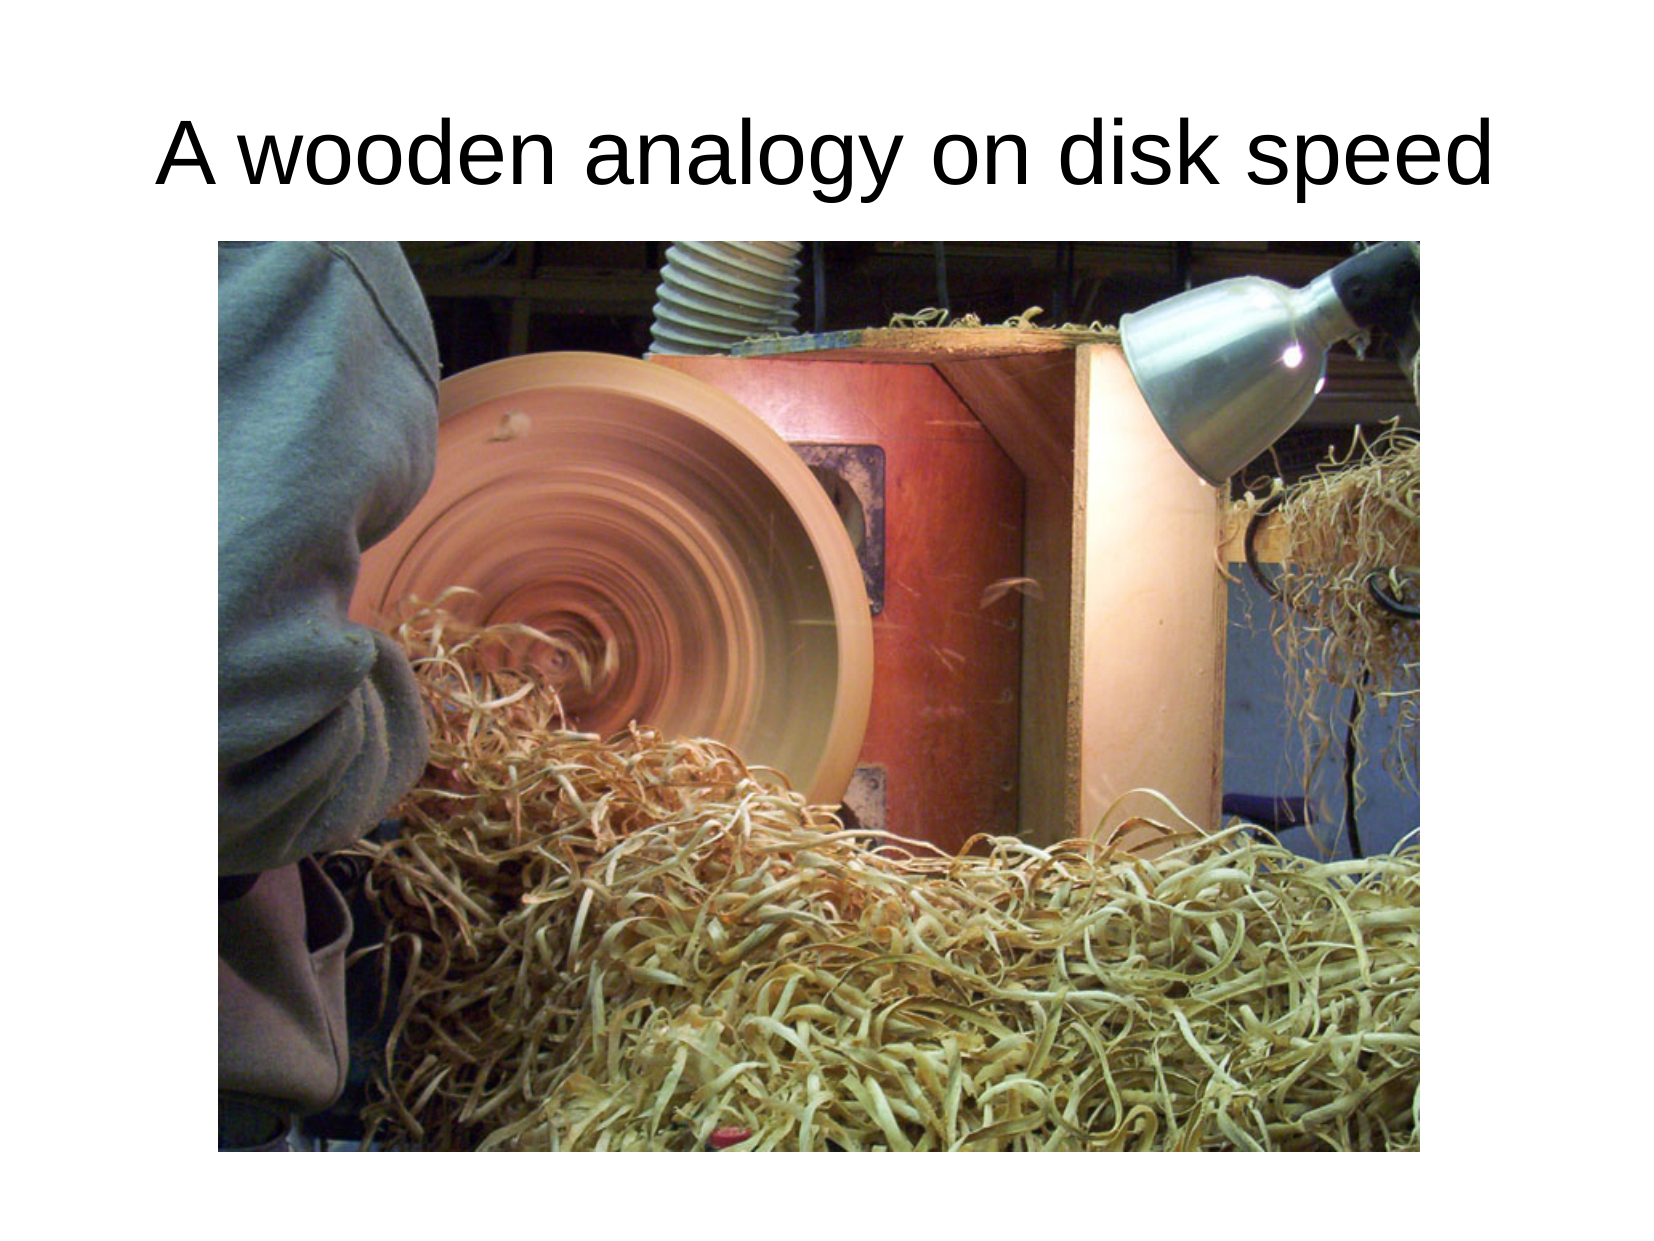

# A wooden analogy on disk speed